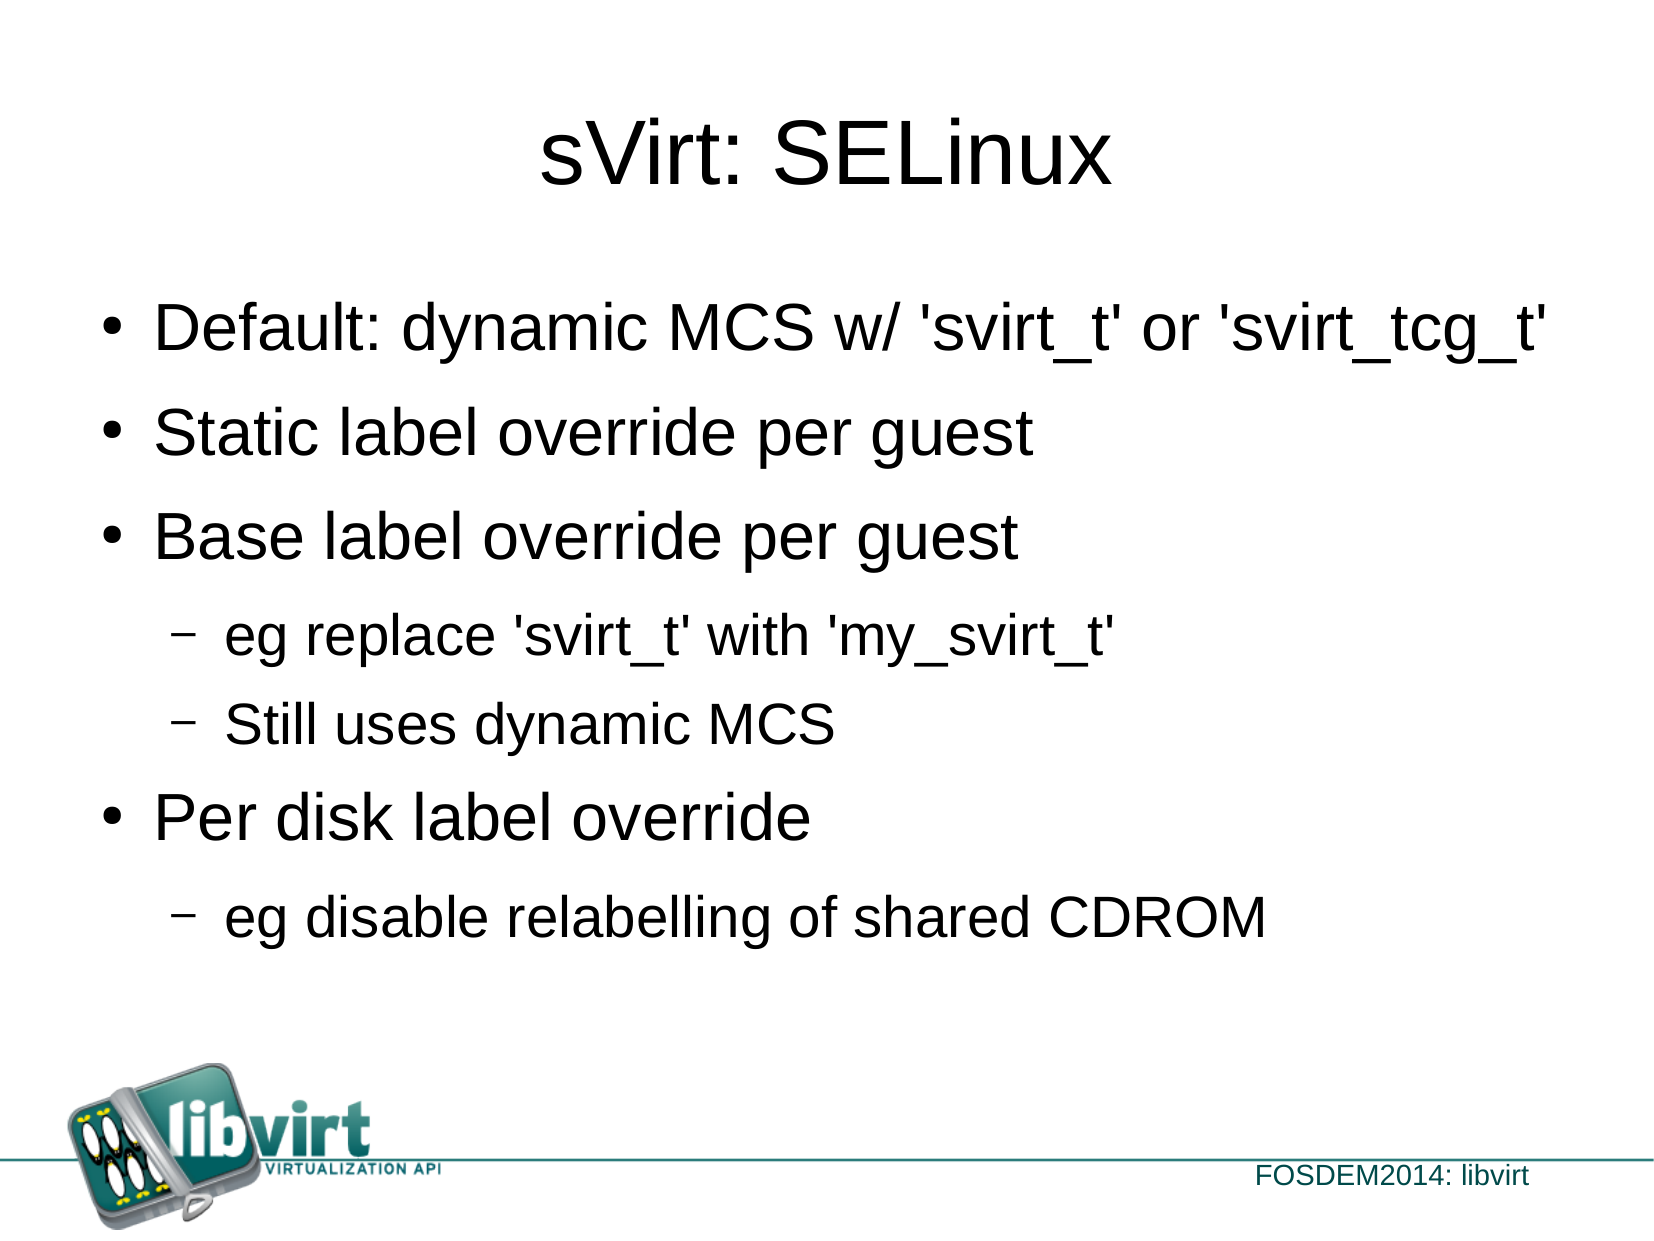

# sVirt: SELinux
Default: dynamic MCS w/ 'svirt_t' or 'svirt_tcg_t'
Static label override per guest
Base label override per guest
eg replace 'svirt_t' with 'my_svirt_t'
Still uses dynamic MCS
Per disk label override
eg disable relabelling of shared CDROM